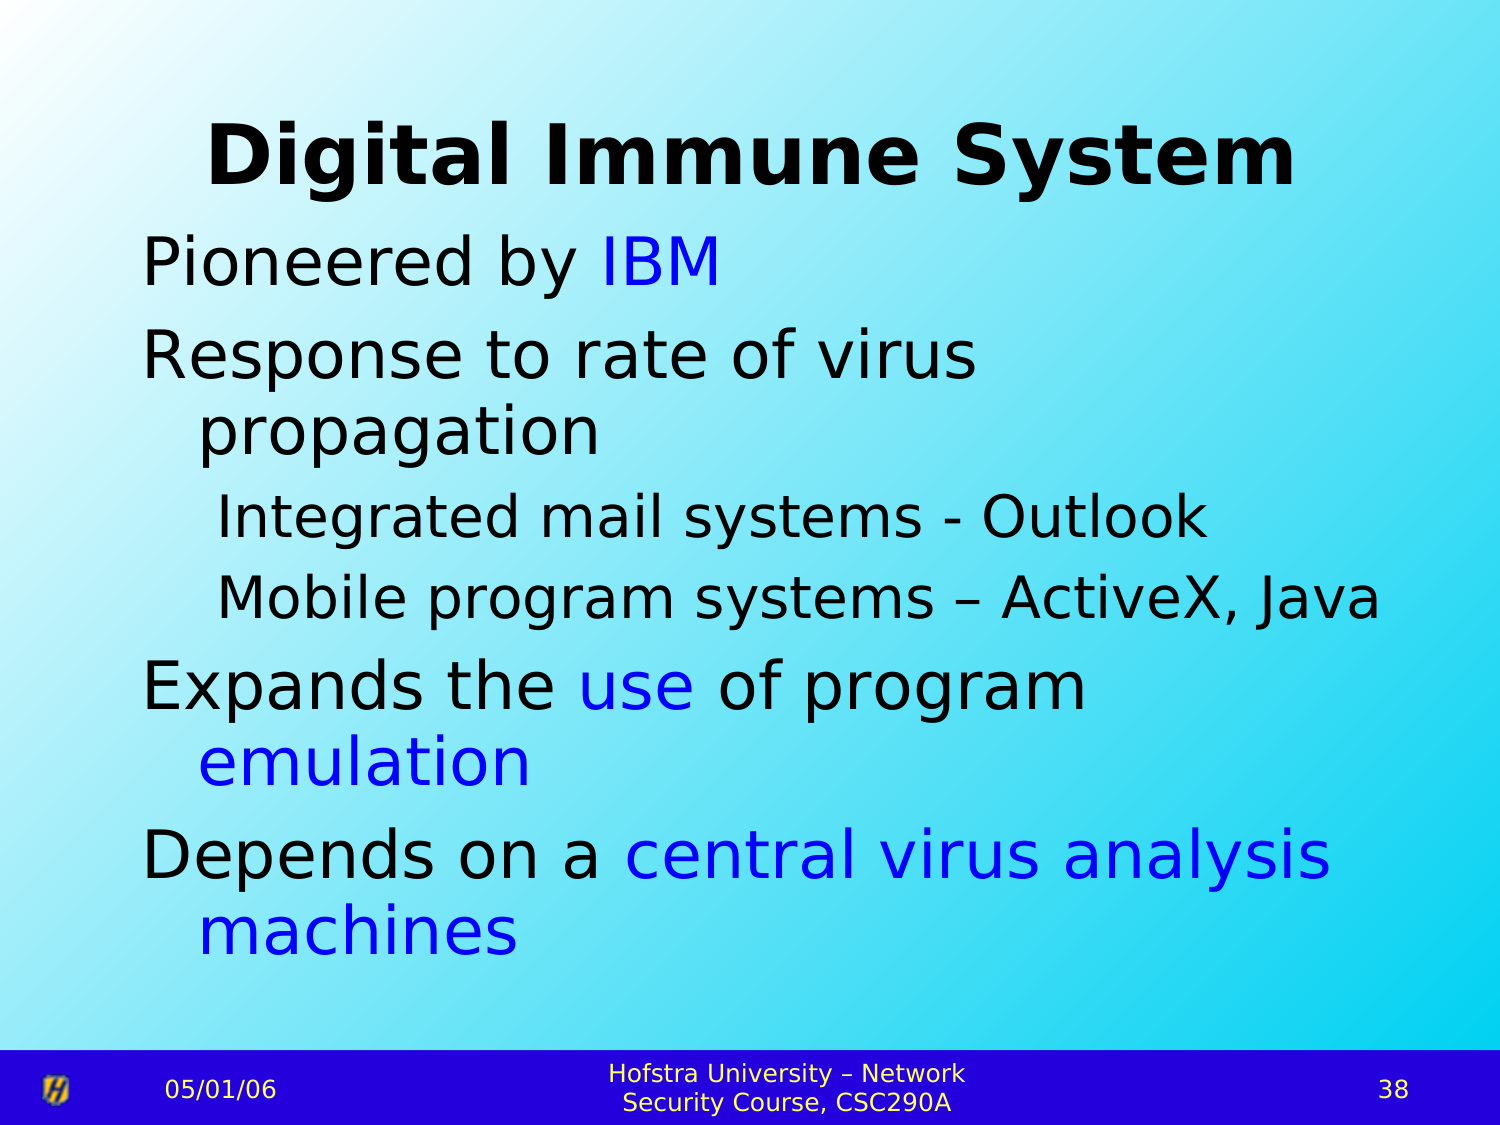

# Digital Immune System
Pioneered by IBM
Response to rate of virus propagation
Integrated mail systems - Outlook
Mobile program systems – ActiveX, Java
Expands the use of program emulation
Depends on a central virus analysis machines
38